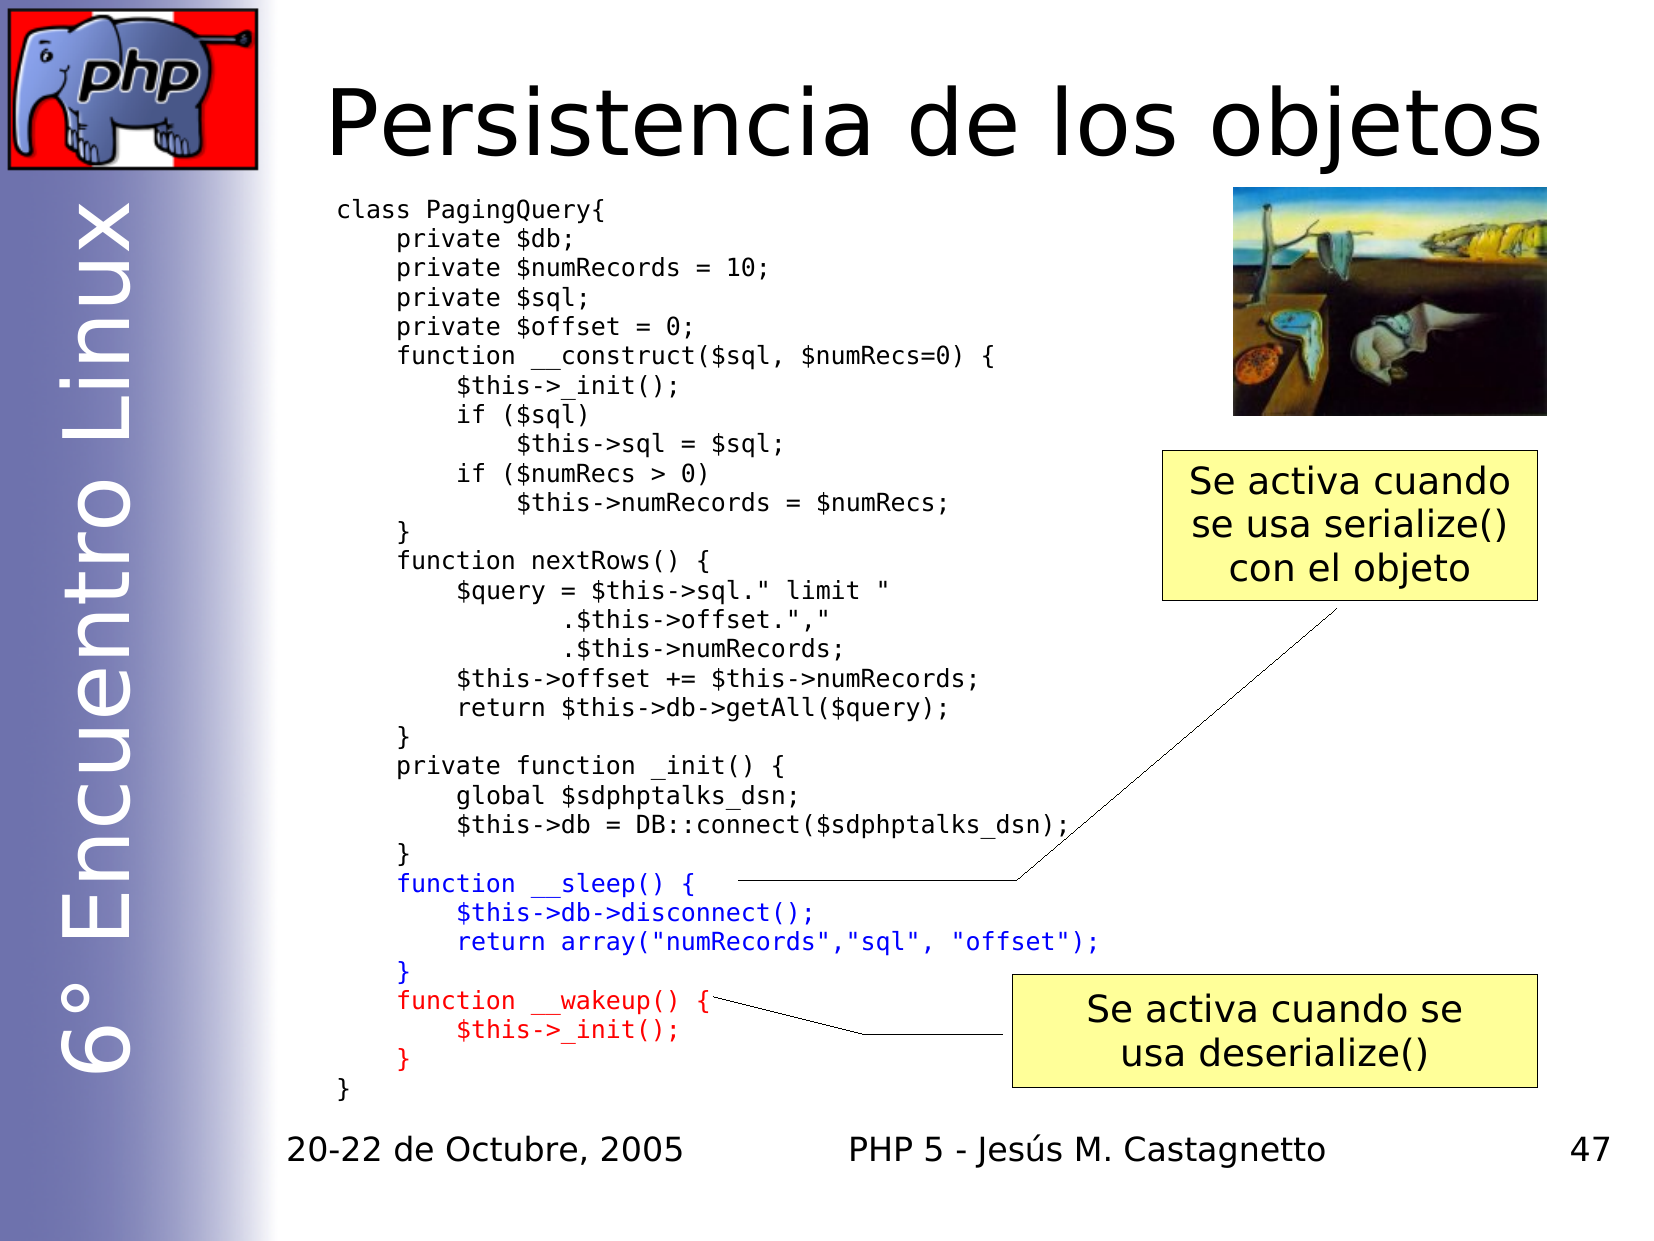

# Persistencia de los objetos
class PagingQuery{
 private $db;
 private $numRecords = 10;
 private $sql;
 private $offset = 0;
 function __construct($sql, $numRecs=0) {
 $this->_init();
 if ($sql)
 $this->sql = $sql;
 if ($numRecs > 0)
 $this->numRecords = $numRecs;
 }
 function nextRows() {
 $query = $this->sql." limit "
			.$this->offset.","
			.$this->numRecords;
 $this->offset += $this->numRecords;
 return $this->db->getAll($query);
 }
 private function _init() {
 global $sdphptalks_dsn;
 $this->db = DB::connect($sdphptalks_dsn);
 }
 function __sleep() {
 $this->db->disconnect();
 return array("numRecords","sql", "offset");
 }
 function __wakeup() {
 $this->_init();
 }
}
Se activa cuando
se usa serialize()
con el objeto
Se activa cuando se
usa deserialize()
20-22 de Octubre, 2005
PHP 5 - Jesús M. Castagnetto
47